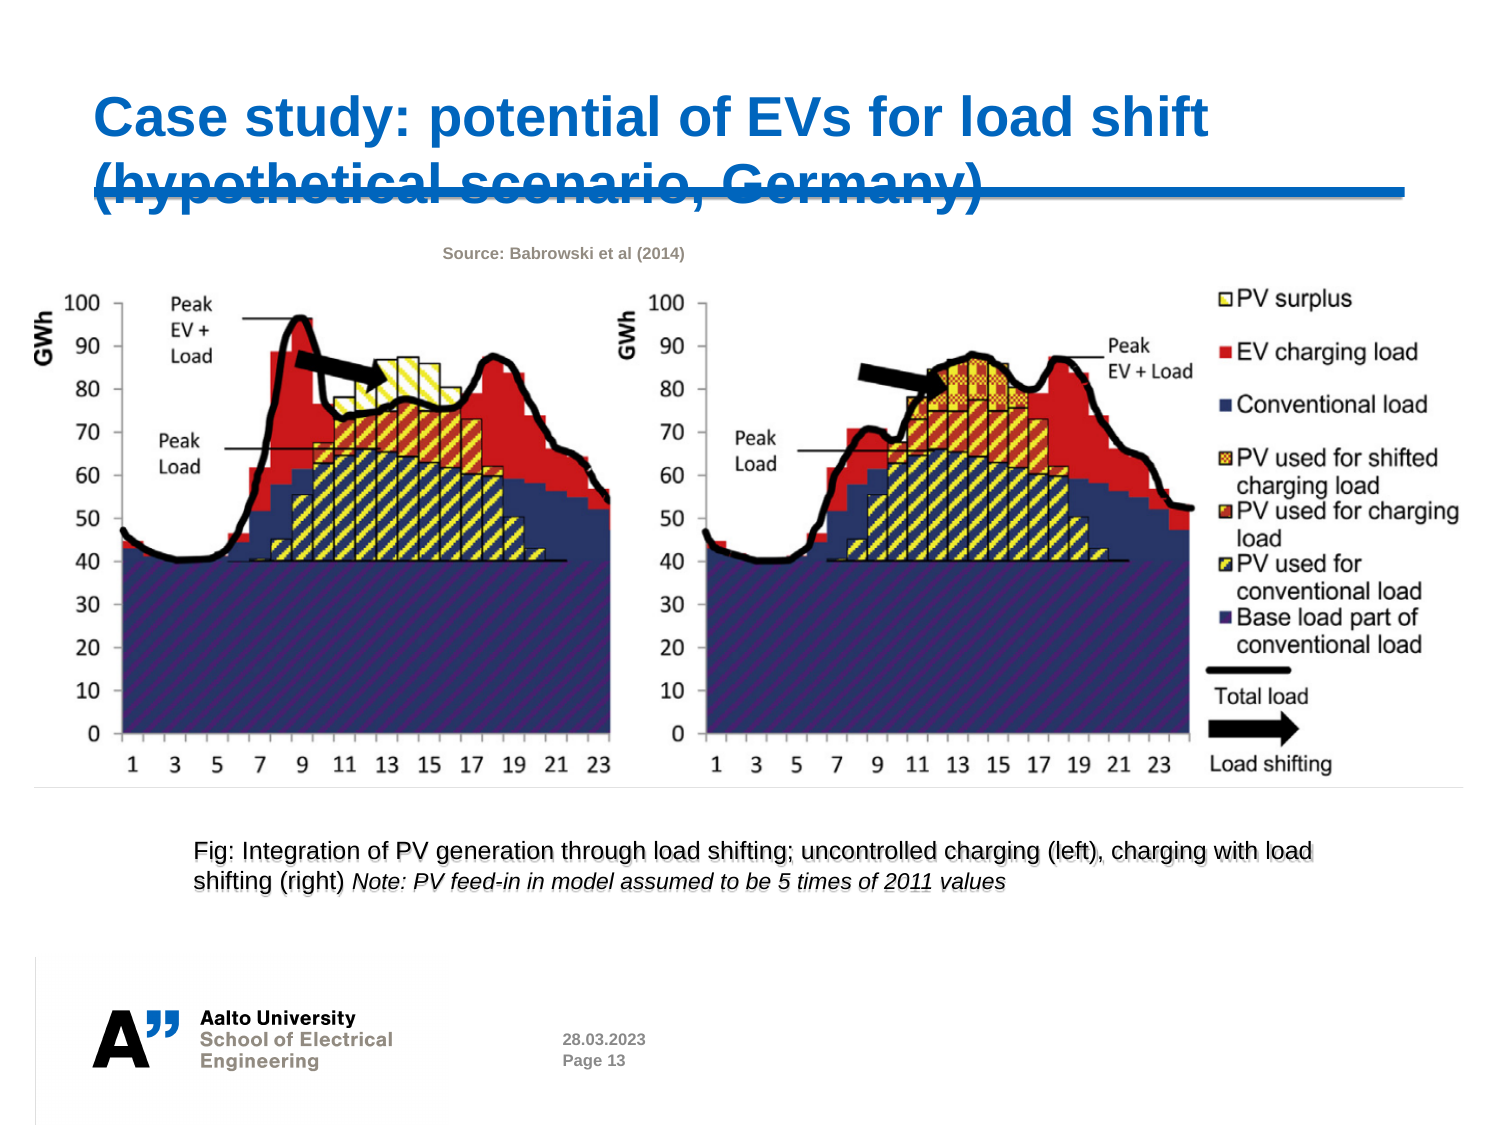

# Case study: potential of EVs for load shift (hypothetical scenario, Germany)
Source: Babrowski et al (2014)
Fig: Integration of PV generation through load shifting; uncontrolled charging (left), charging with load shifting (right) Note: PV feed-in in model assumed to be 5 times of 2011 values
28.03.2023
Page